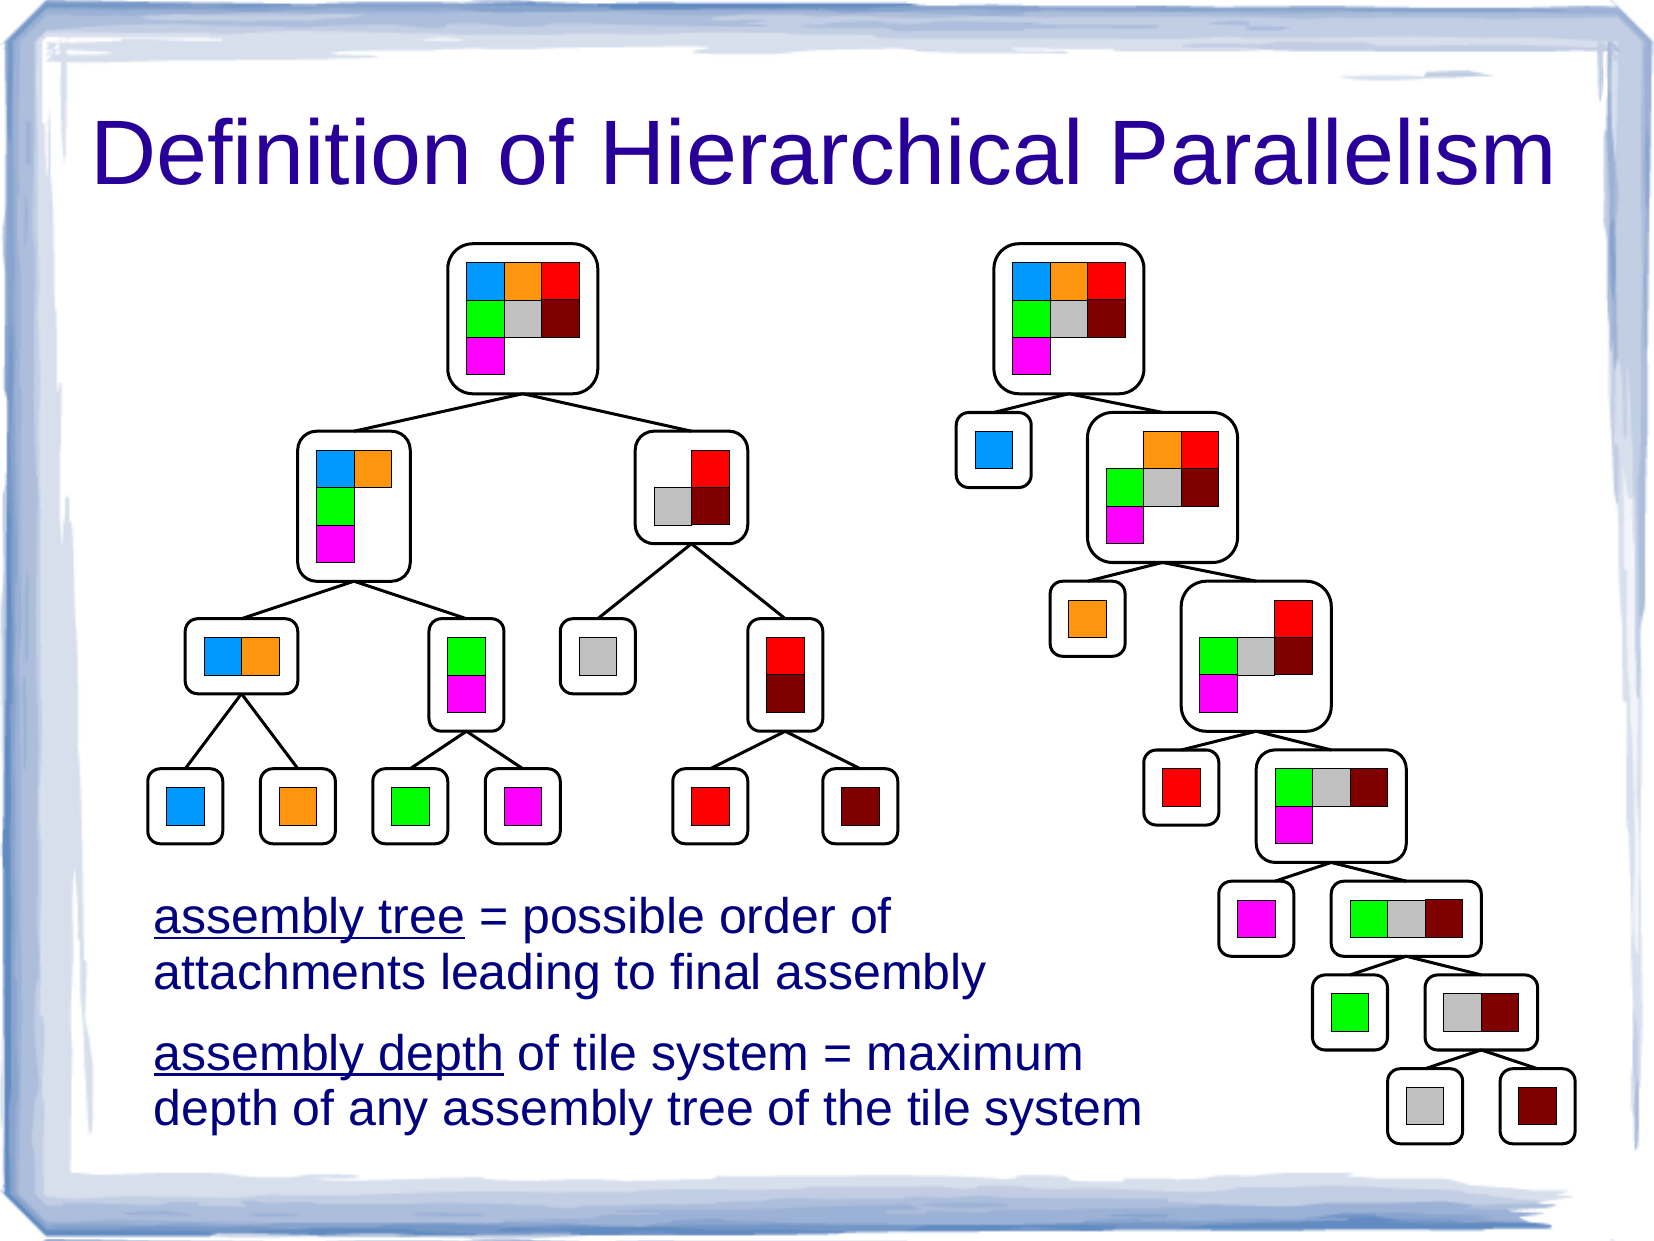

# Definition of Hierarchical Parallelism
assembly tree = possible order of attachments leading to final assembly
assembly depth of tile system = maximum depth of any assembly tree of the tile system